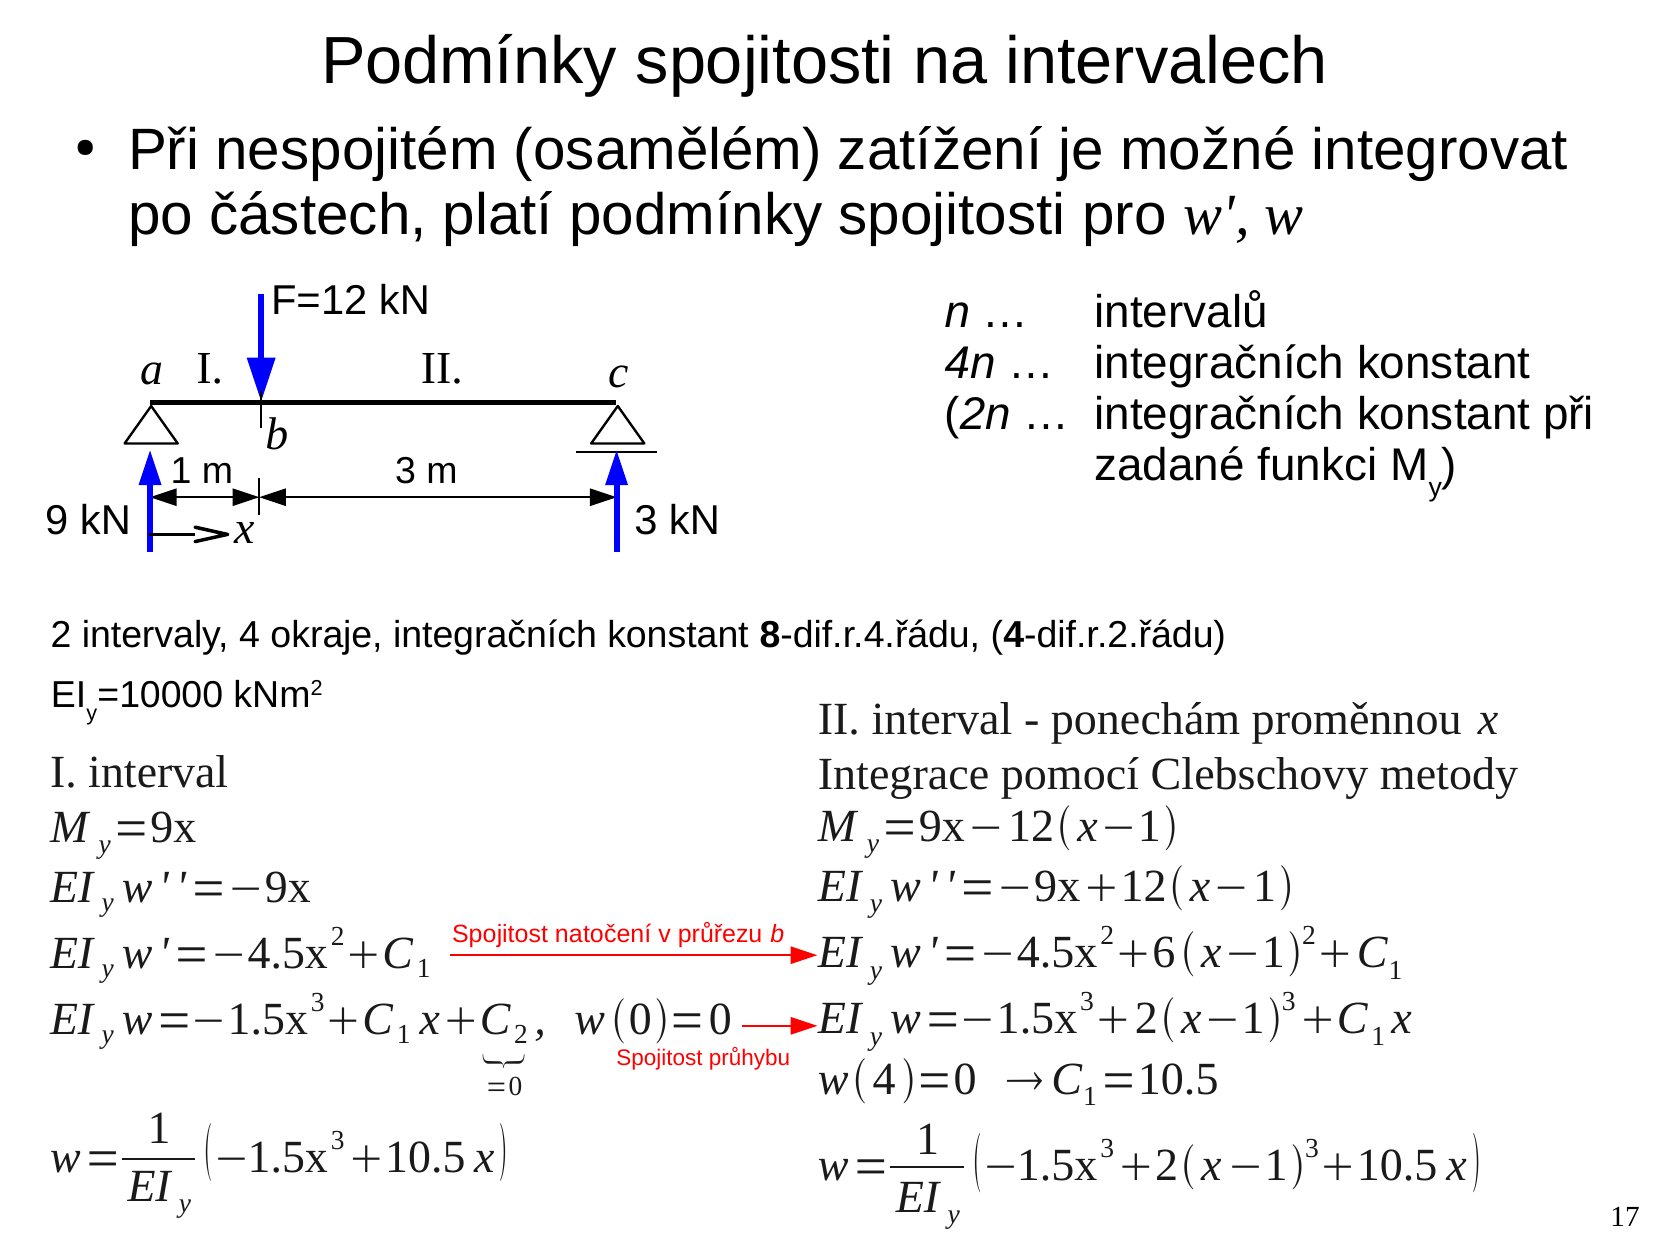

# Podmínky spojitosti na intervalech
Při nespojitém (osamělém) zatížení je možné integrovat po částech, platí podmínky spojitosti pro w', w
F=12 kN
n … 	intervalů
4n …	integračních konstant
(2n … 	integračních konstant při
		zadané funkci My)
I.
II.
a
c
b
1 m
3 m
9 kN
3 kN
x
2 intervaly, 4 okraje, integračních konstant 8-dif.r.4.řádu, (4-dif.r.2.řádu)
EIy=10000 kNm2
Spojitost natočení v průřezu b
Spojitost průhybu
17